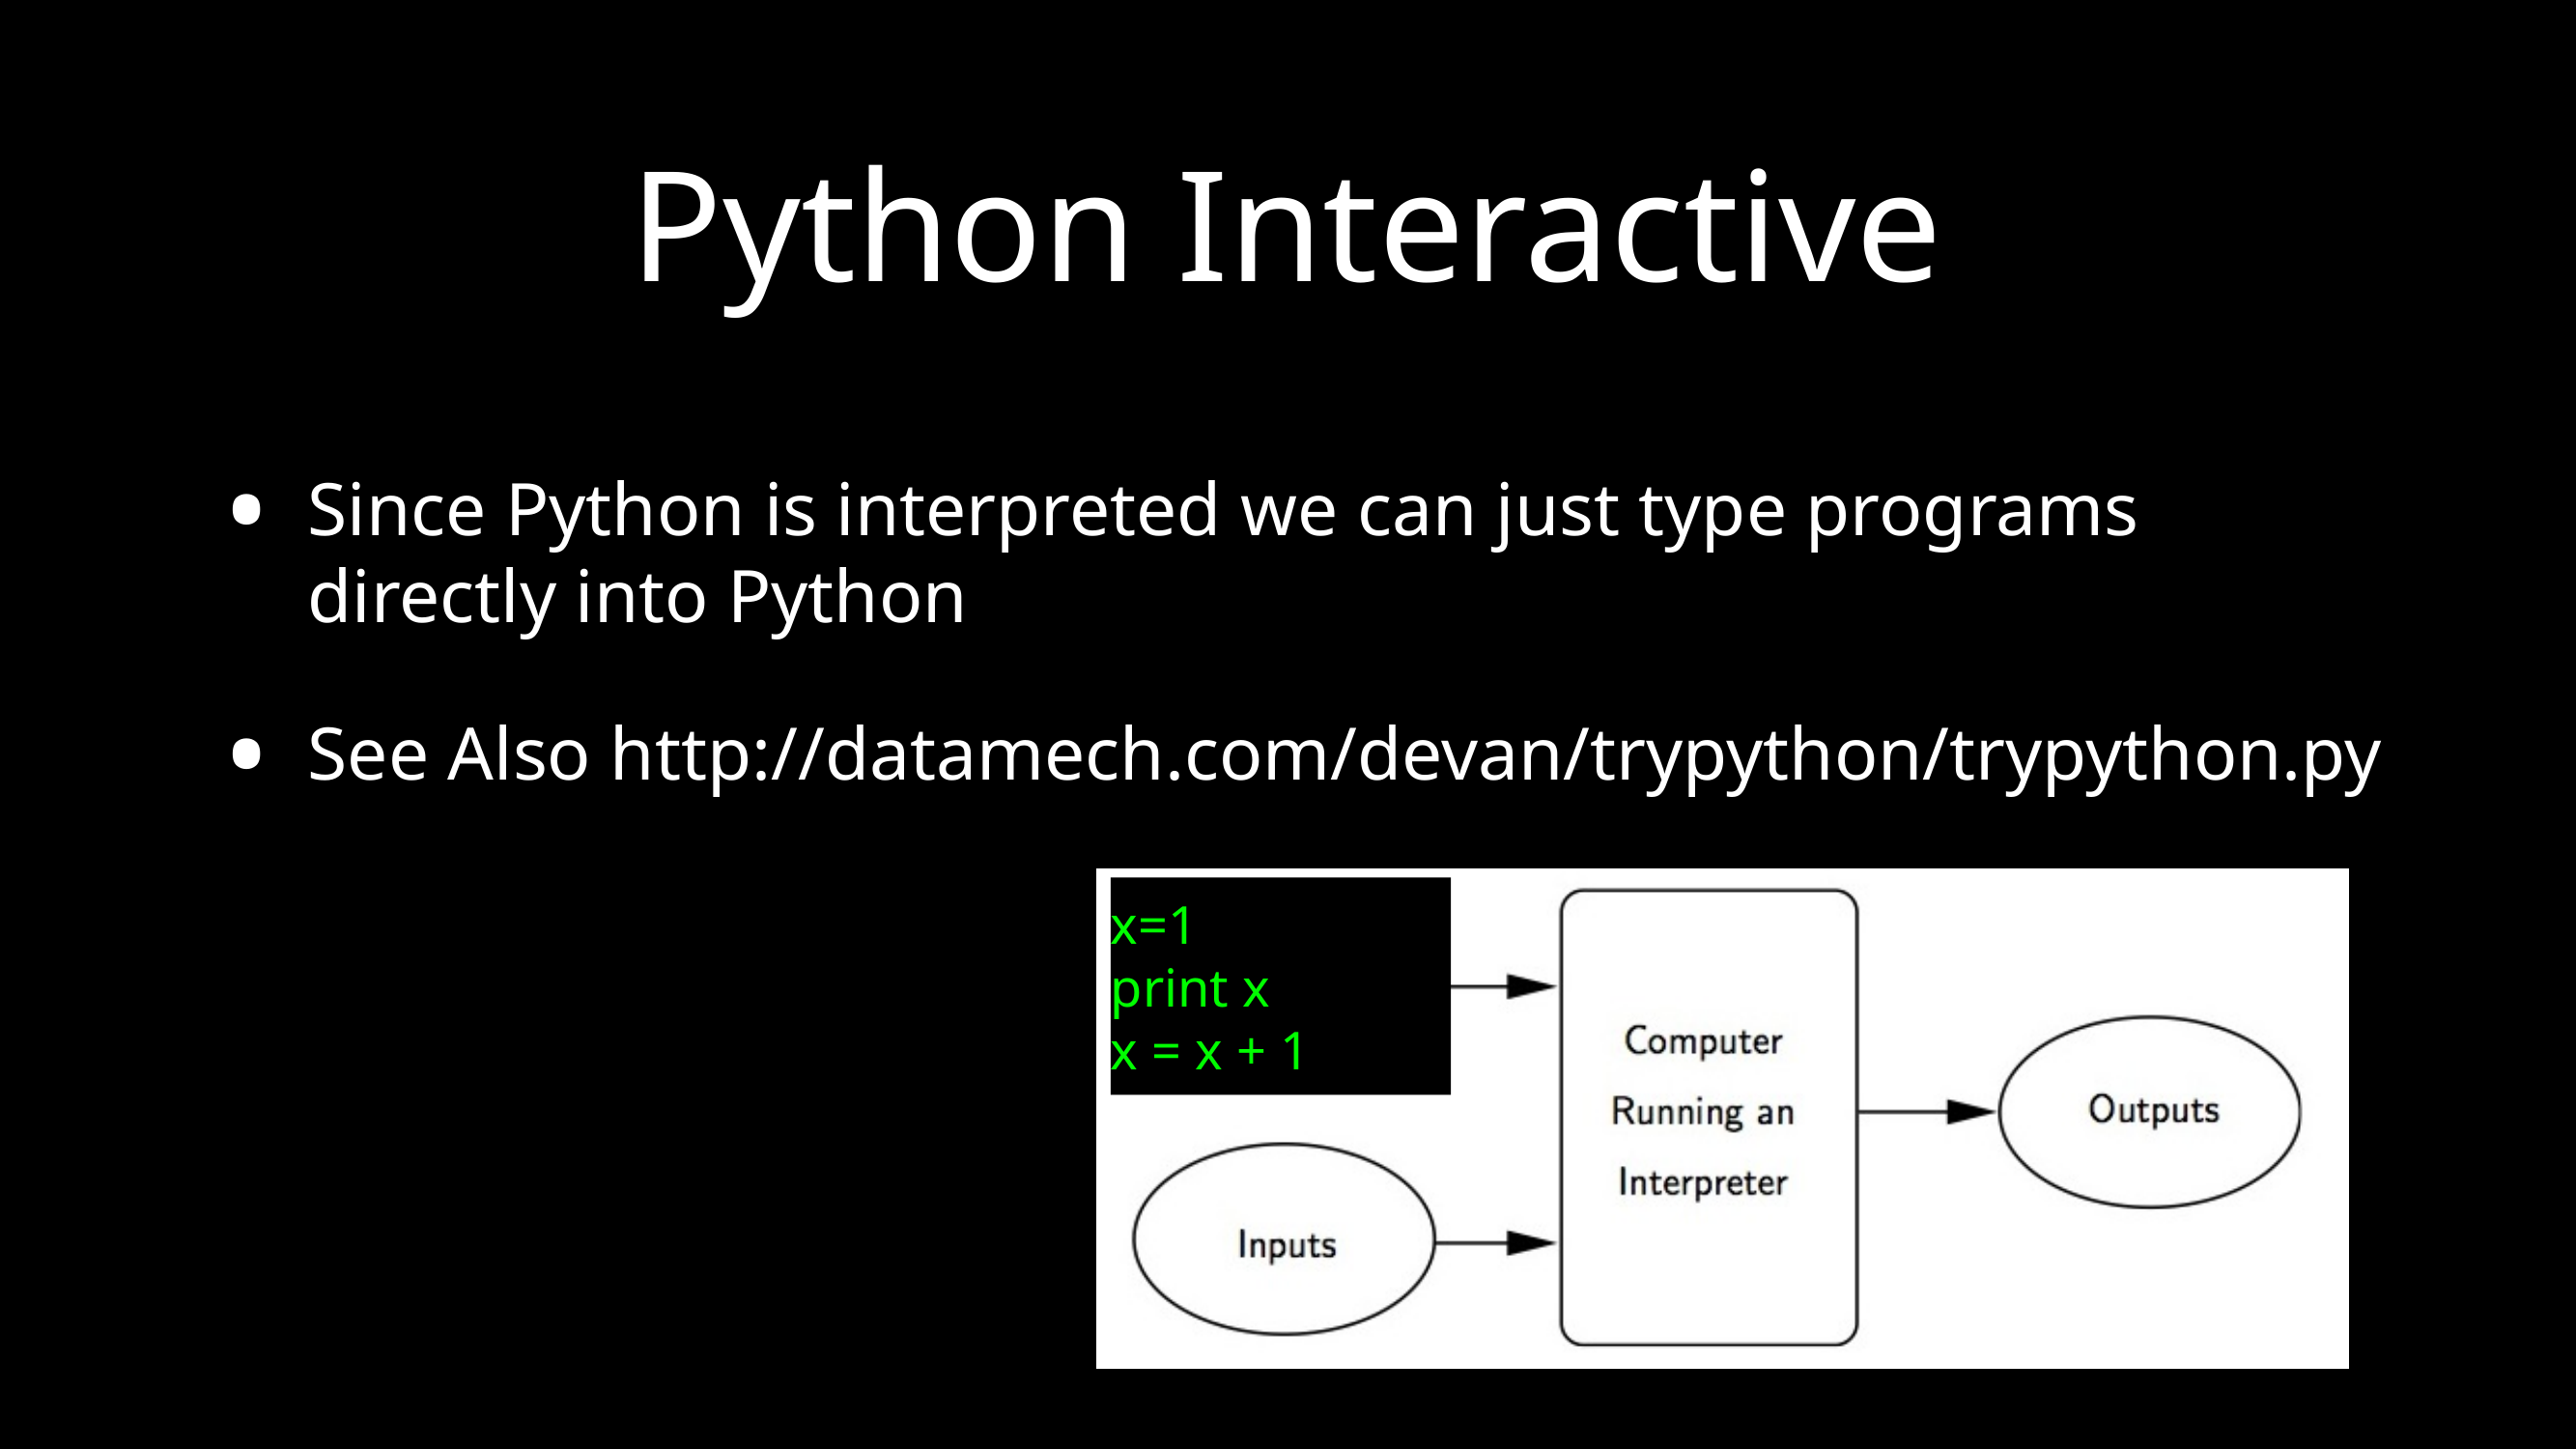

# Python Interactive
Since Python is interpreted we can just type programs directly into Python
See Also http://datamech.com/devan/trypython/trypython.py
x=1
print x
x = x + 1